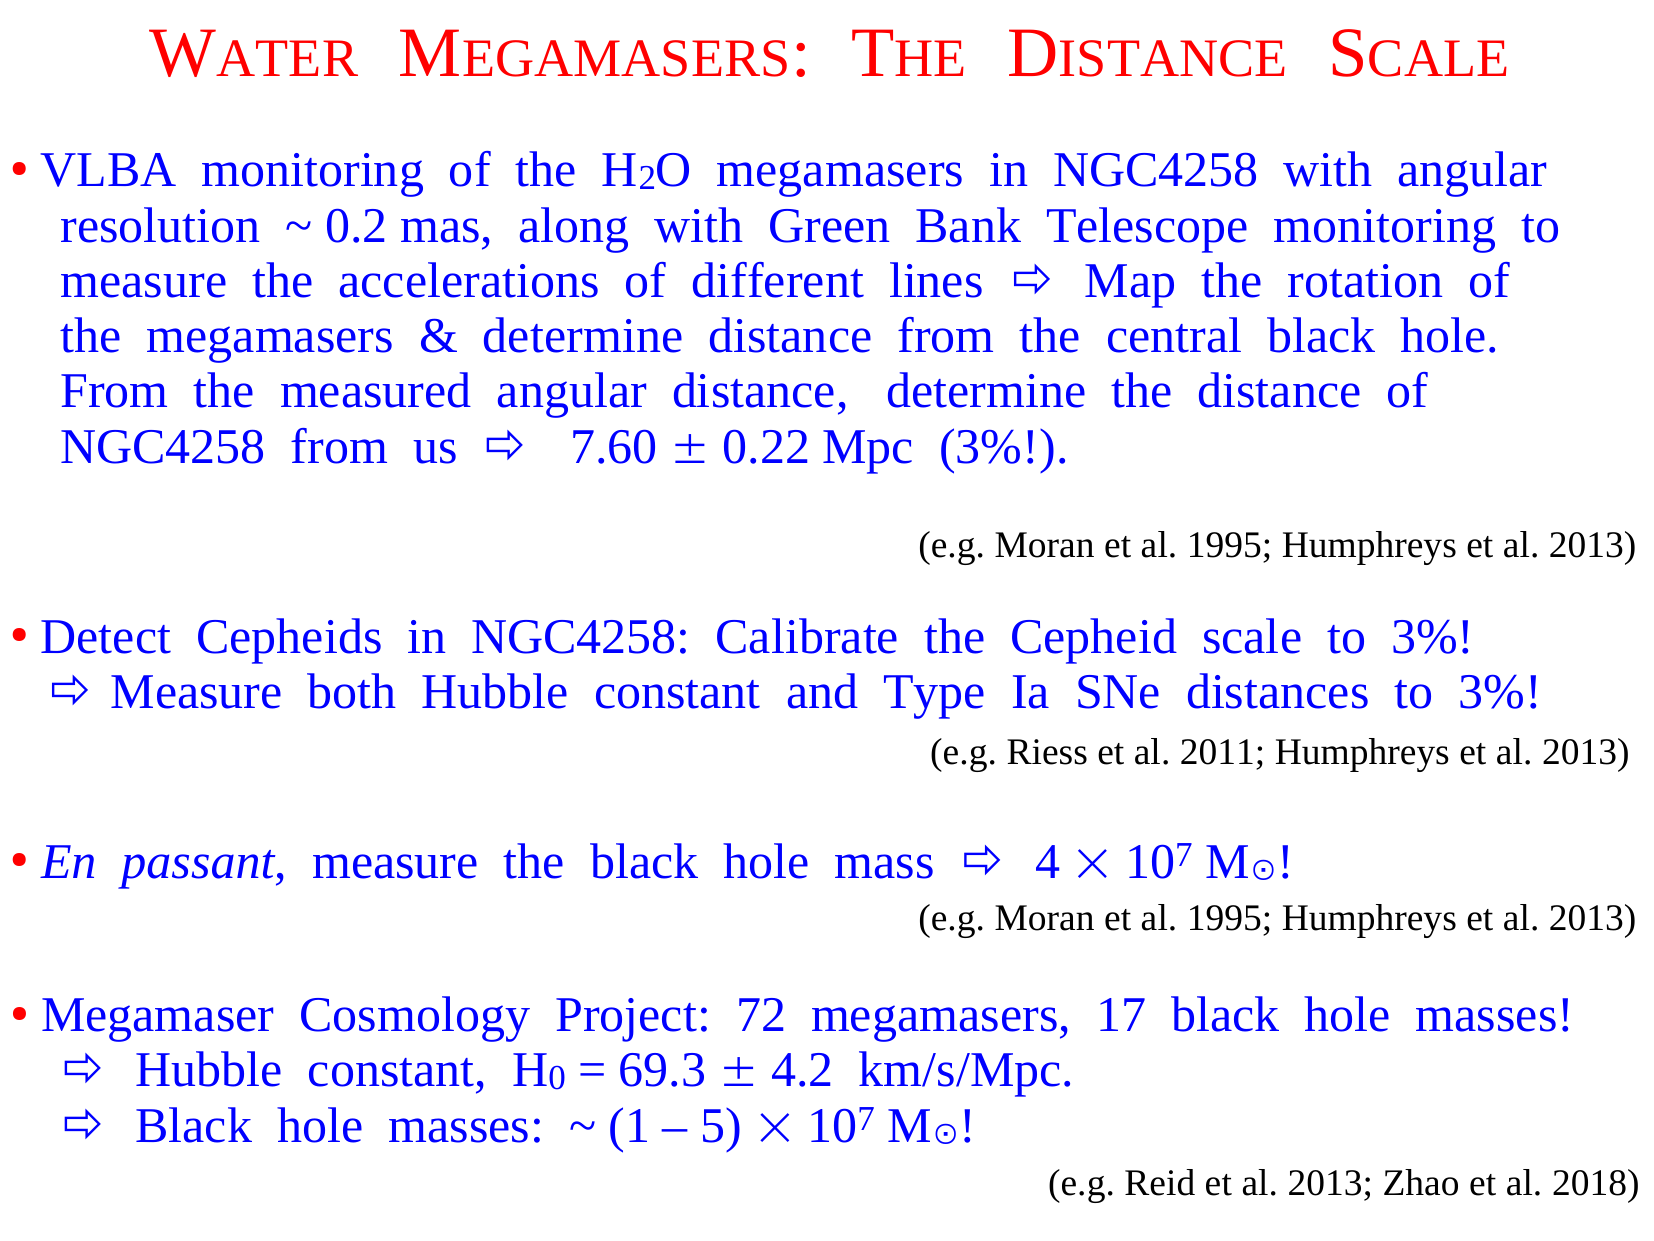

WATER MEGAMASERS: THE DISTANCE SCALE
 VLBA monitoring of the H2O megamasers in NGC4258 with angular
 resolution ~ 0.2 mas, along with Green Bank Telescope monitoring to
 measure the accelerations of different lines  Map the rotation of
 the megamasers & determine distance from the central black hole.
 From the measured angular distance, determine the distance of
 NGC4258 from us  7.60  0.22 Mpc (3%!).
(e.g. Moran et al. 1995; Humphreys et al. 2013)
 Detect Cepheids in NGC4258: Calibrate the Cepheid scale to 3%!
  Measure both Hubble constant and Type Ia SNe distances to 3%!
(e.g. Riess et al. 2011; Humphreys et al. 2013)
 En passant, measure the black hole mass  4  107 M⊙!
(e.g. Moran et al. 1995; Humphreys et al. 2013)
 Megamaser Cosmology Project: 72 megamasers, 17 black hole masses!
  Hubble constant, H0 = 69.3  4.2 km/s/Mpc.
  Black hole masses: ~ (1 – 5)  107 M⊙!
(e.g. Reid et al. 2013; Zhao et al. 2018)